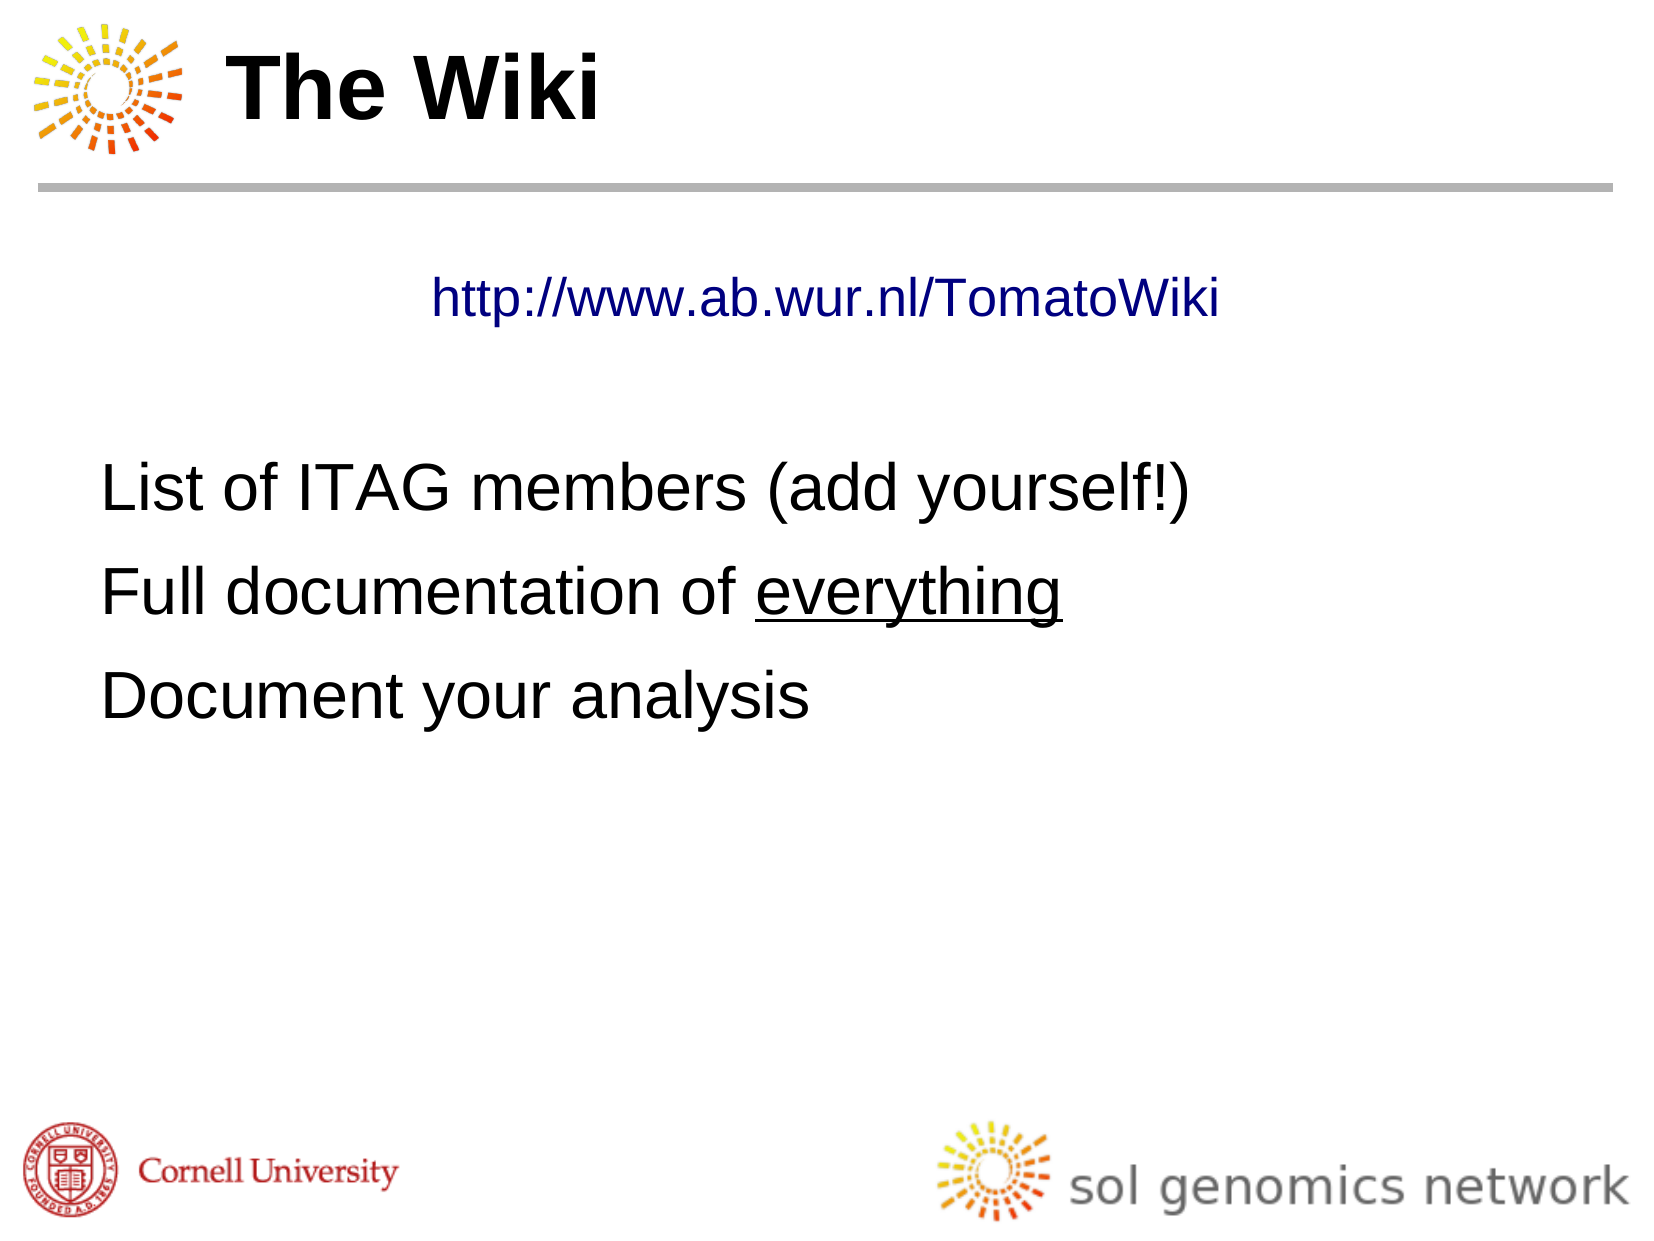

# The Wiki
http://www.ab.wur.nl/TomatoWiki
List of ITAG members (add yourself!)
Full documentation of everything
Document your analysis